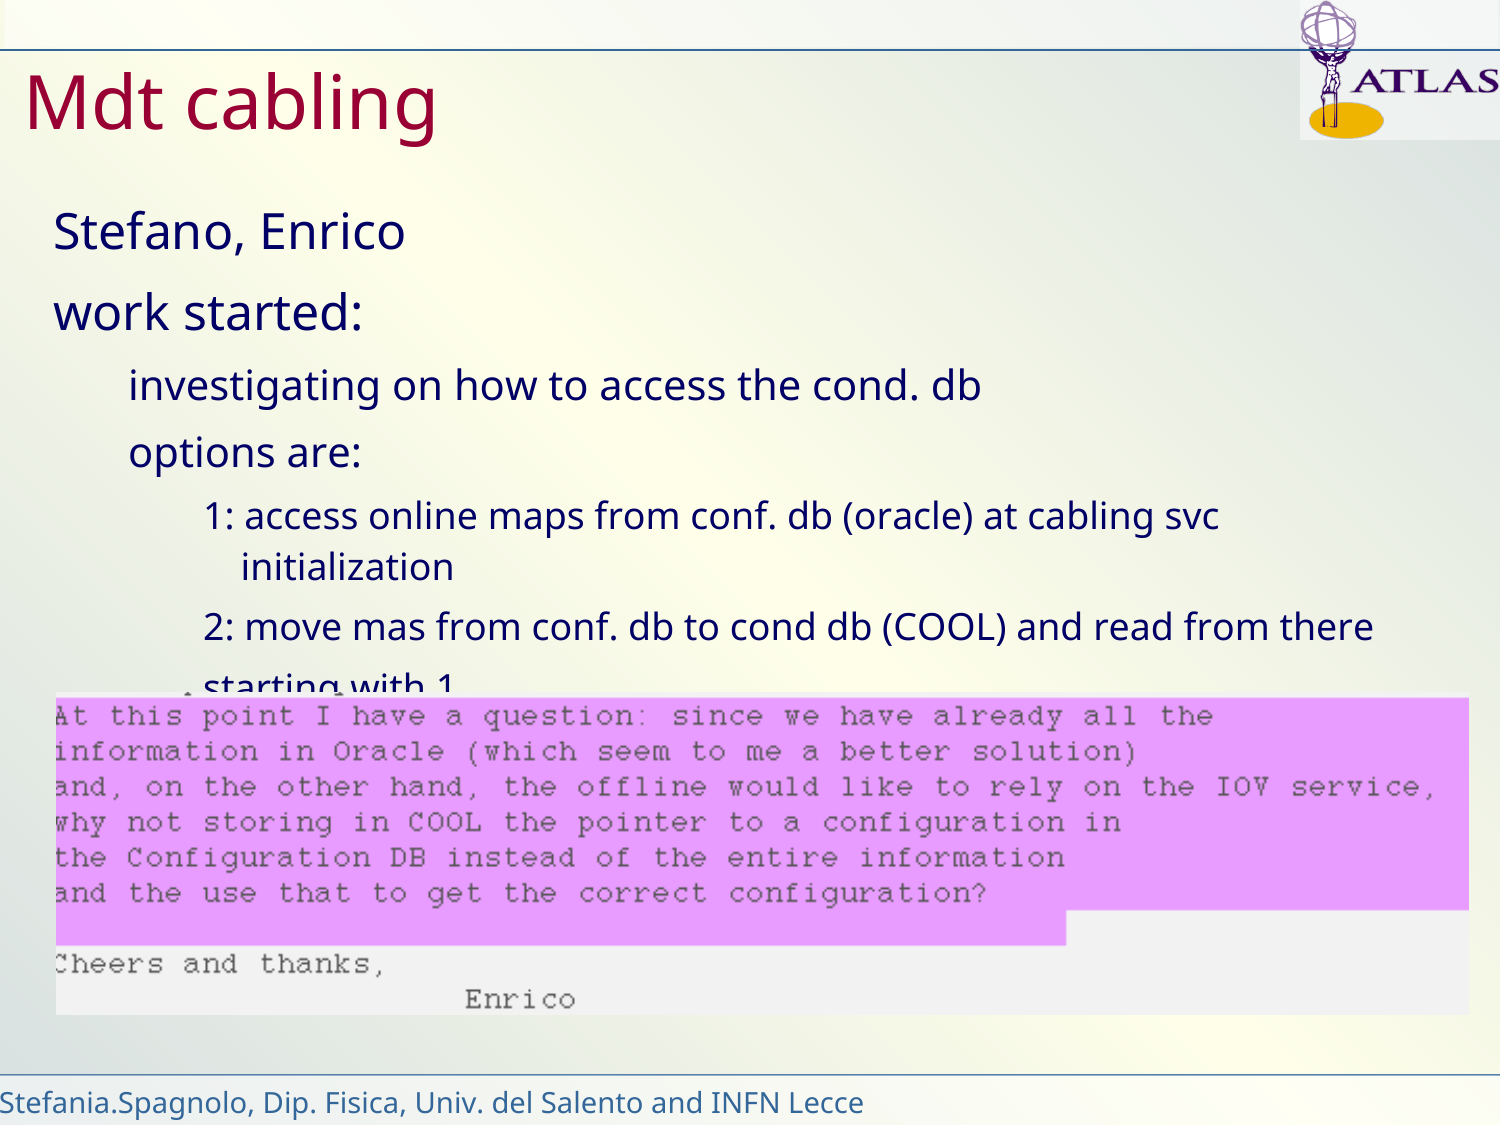

# Mdt cabling
Stefano, Enrico
work started:
investigating on how to access the cond. db
options are:
1: access online maps from conf. db (oracle) at cabling svc initialization
2: move mas from conf. db to cond db (COOL) and read from there
starting with 1